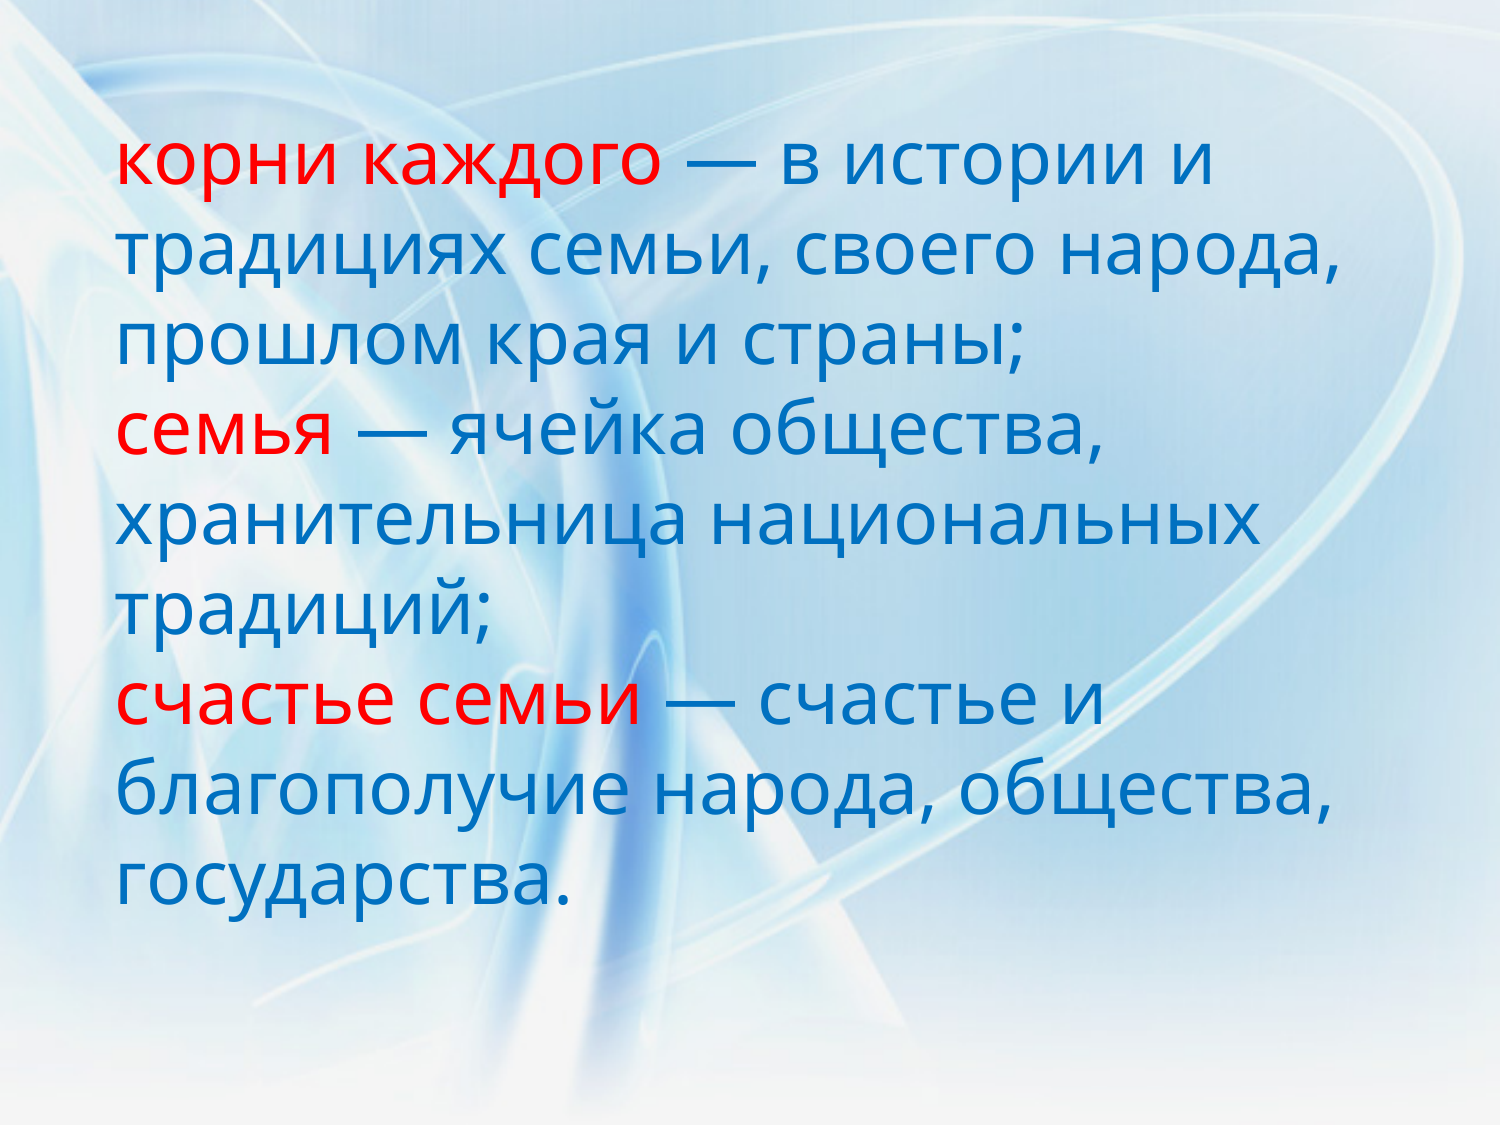

корни каждого — в истории и традициях семьи, своего народа, прошлом края и страны;
семья — ячейка общества, хранительница национальных традиций;
счастье семьи — счастье и благополучие народа, общества, государства.